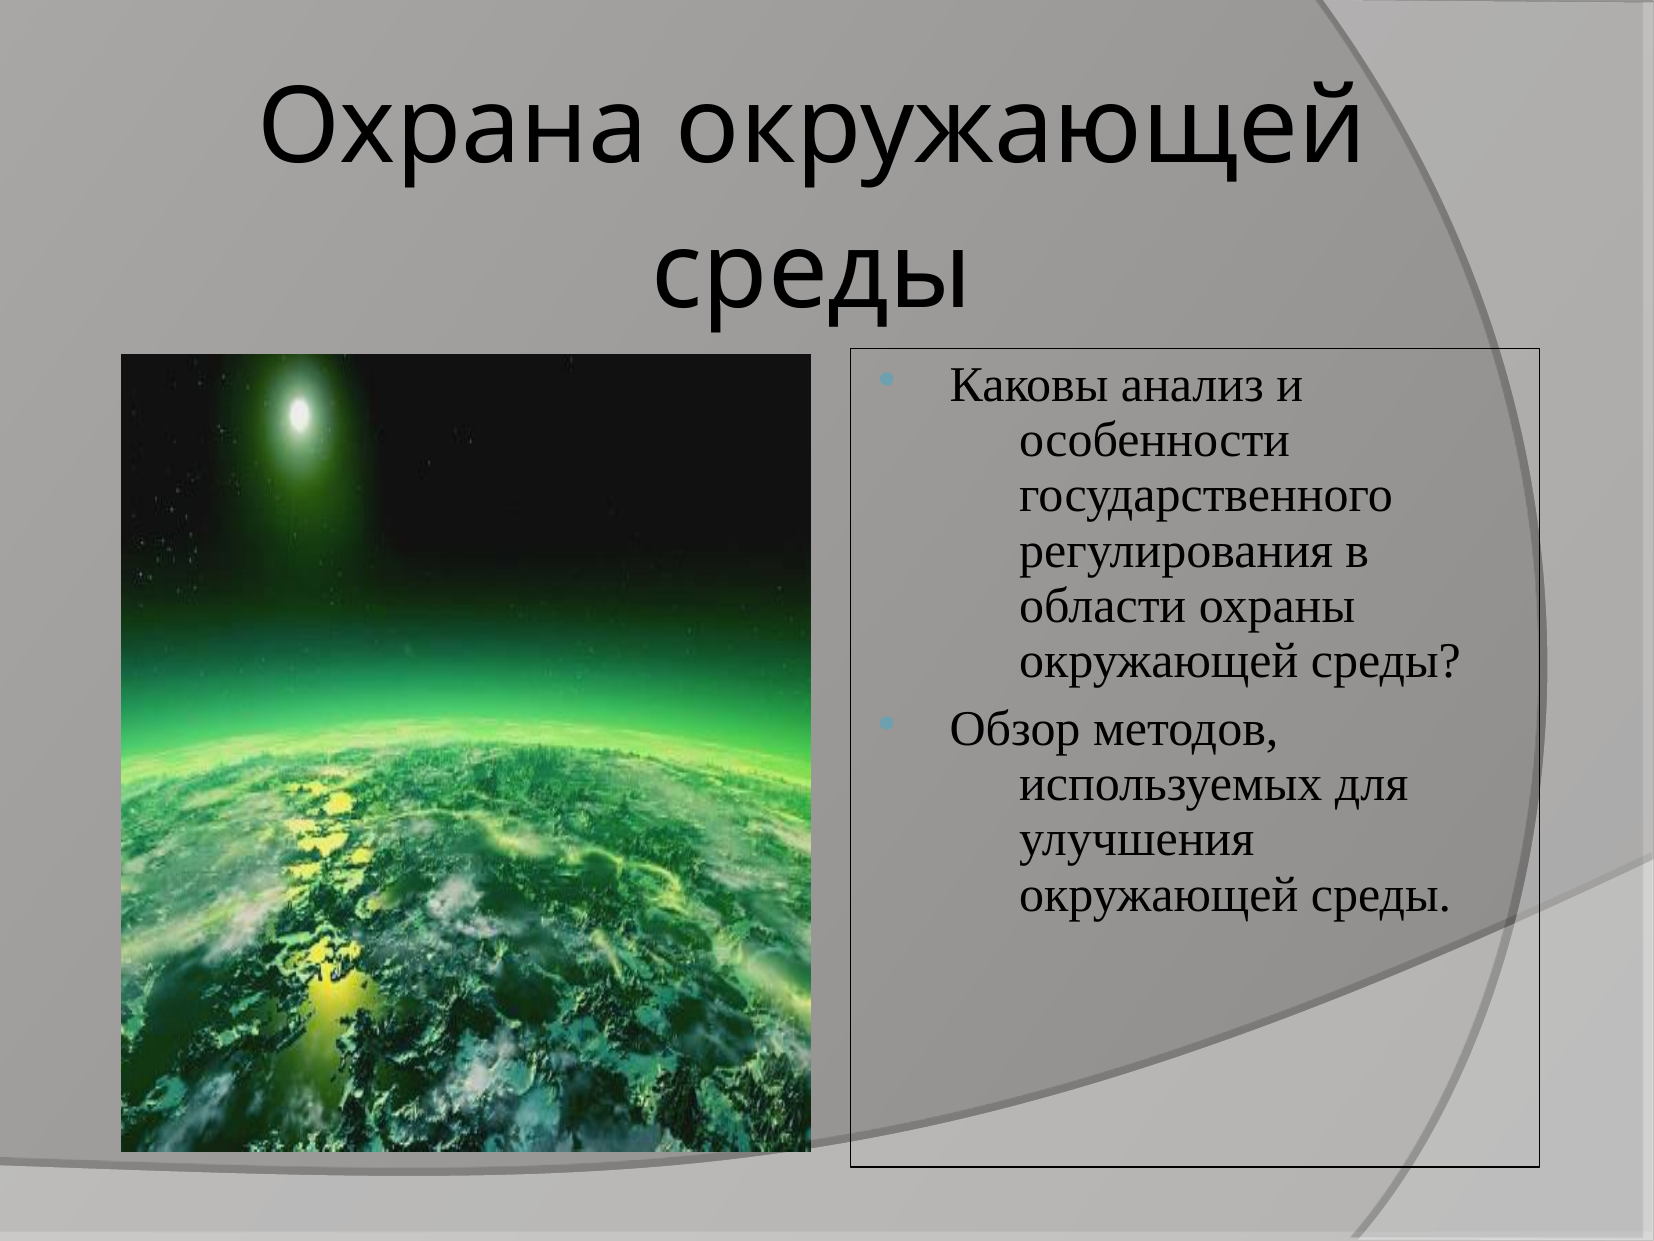

# Охрана окружающей среды
Каковы анализ и особенности государственного регулирования в области охраны окружающей среды?
Обзор методов, используемых для улучшения окружающей среды.